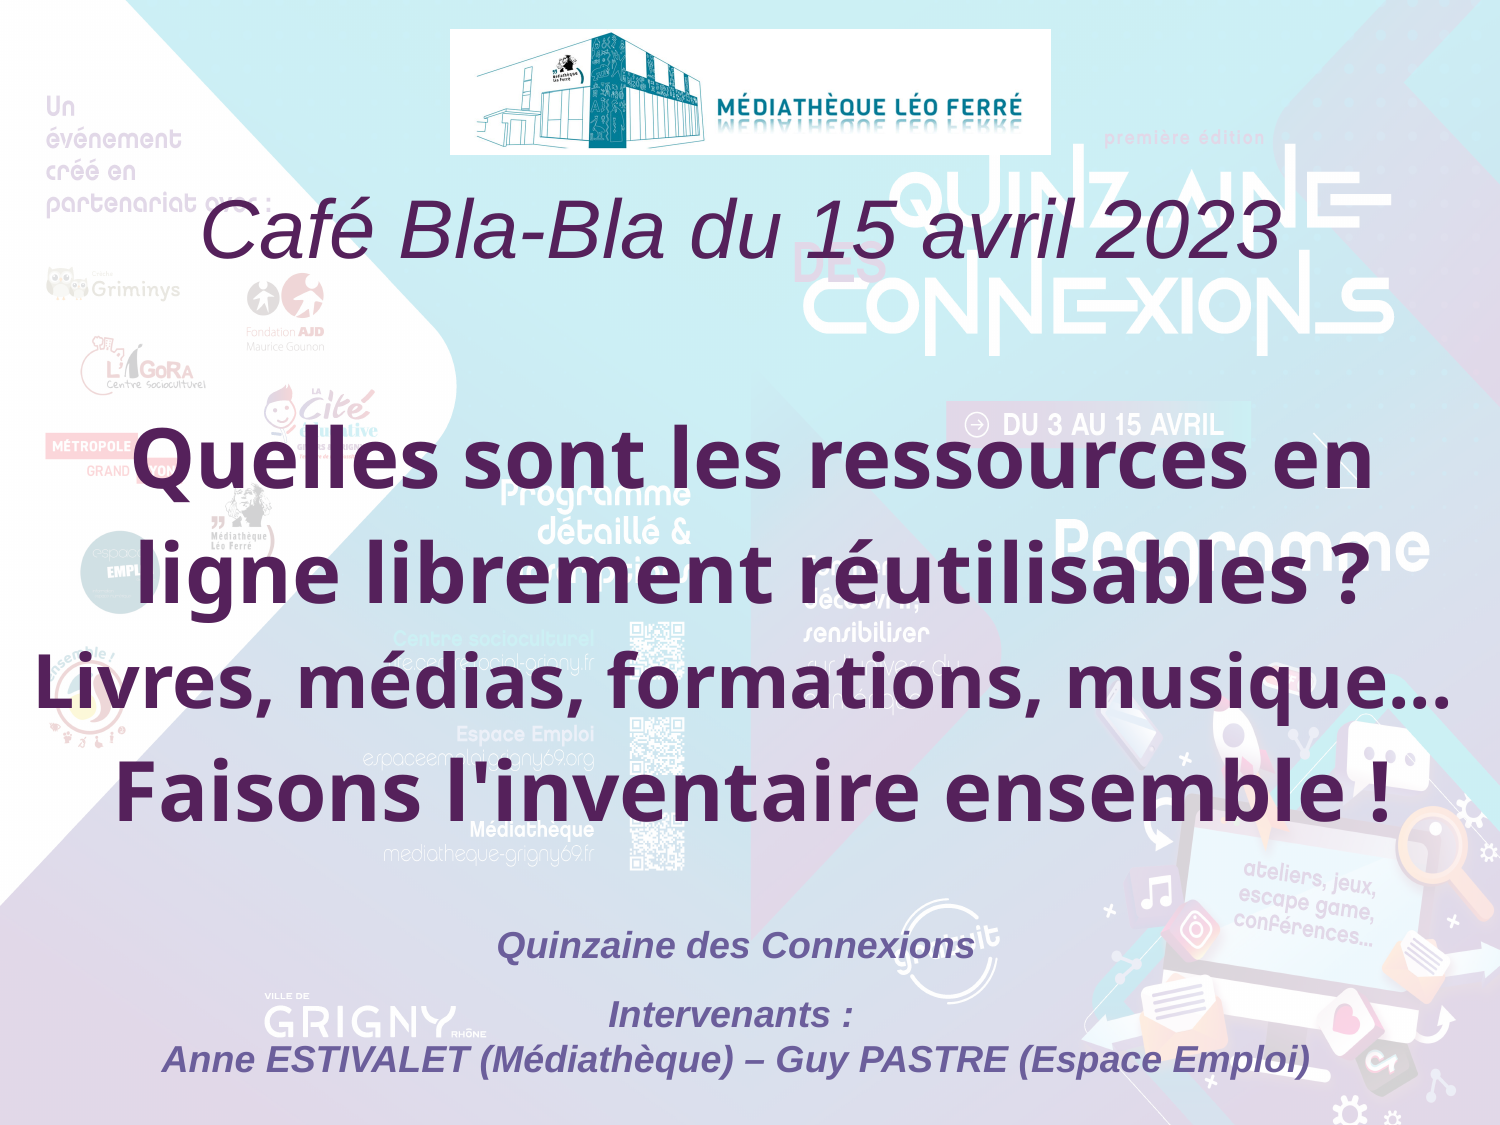

# Café Bla-Bla du 15 avril 2023 Quelles sont les ressources en ligne librement réutilisables ? Livres, médias, formations, musique... Faisons l'inventaire ensemble !
Quinzaine des Connexions
Intervenants :
Anne ESTIVALET (Médiathèque) – Guy PASTRE (Espace Emploi)